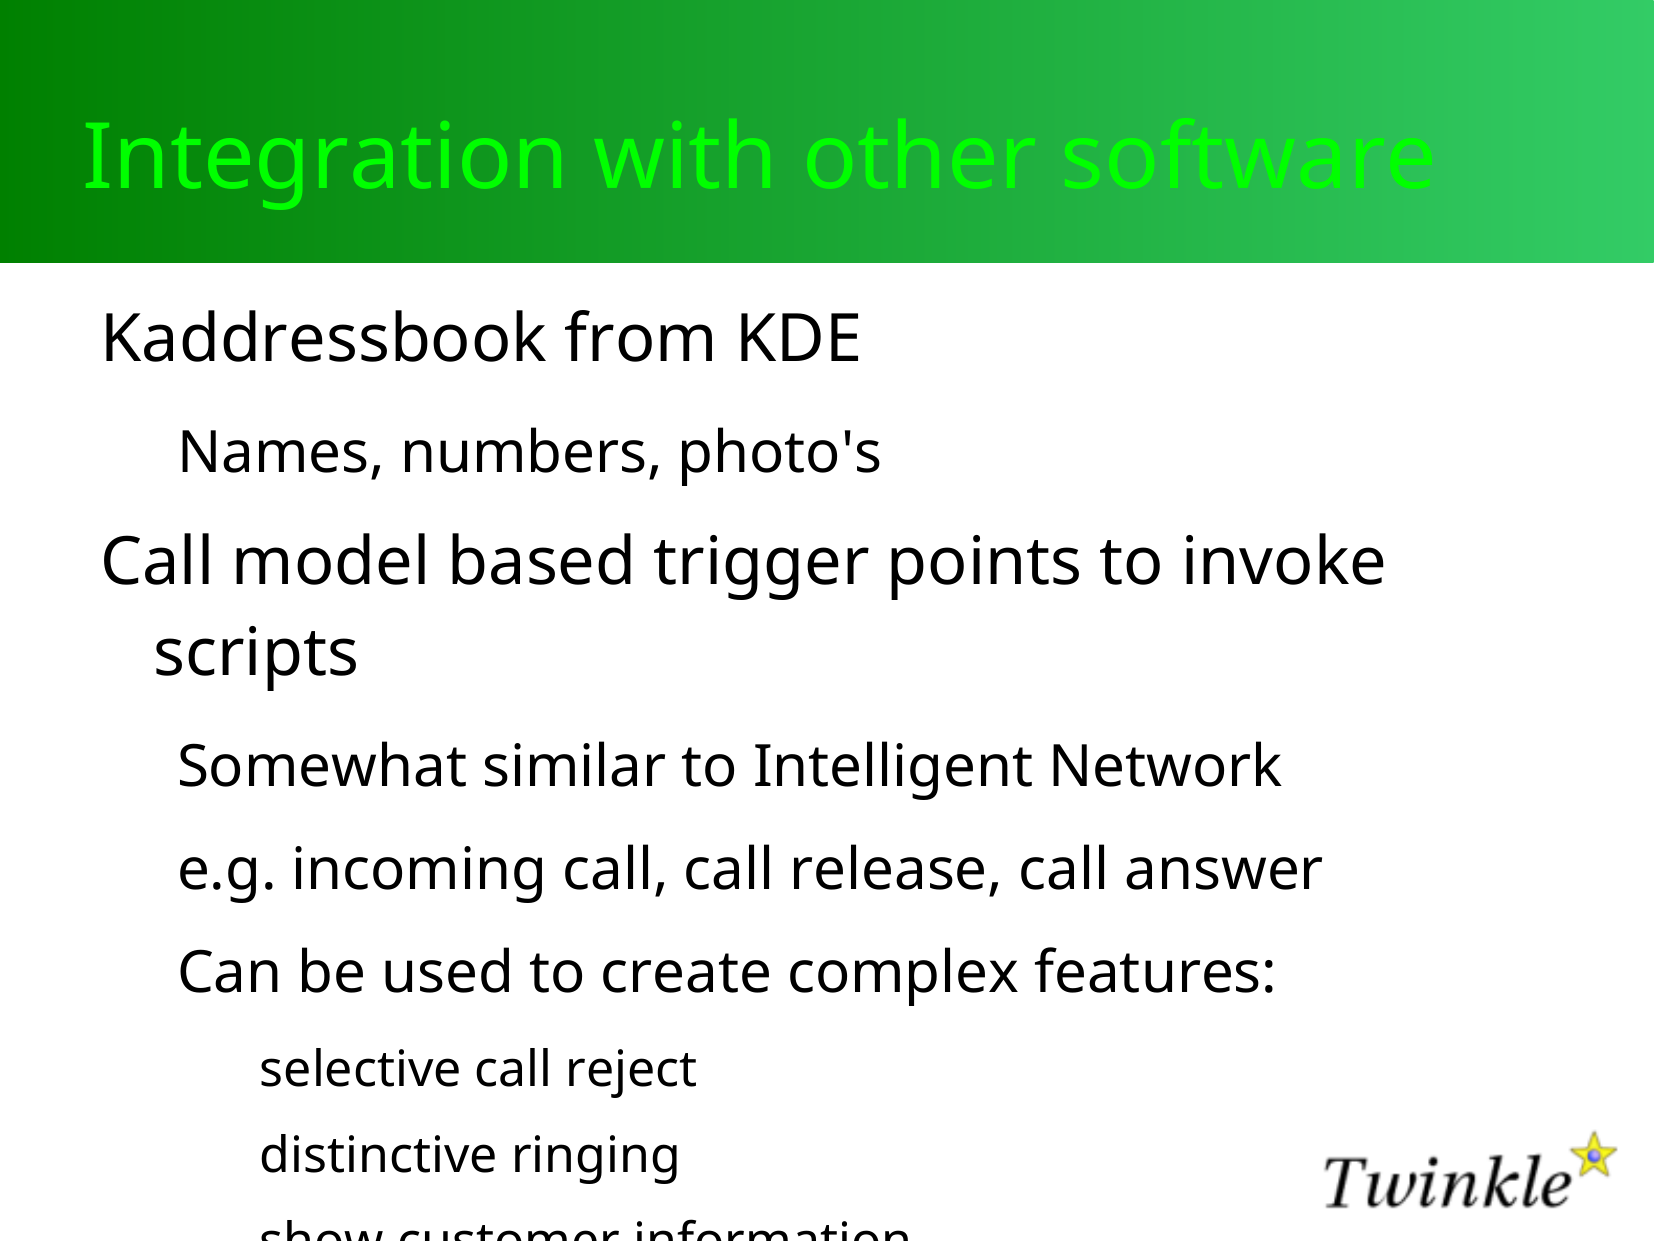

# Integration with other software
Kaddressbook from KDE
Names, numbers, photo's
Call model based trigger points to invoke scripts
Somewhat similar to Intelligent Network
e.g. incoming call, call release, call answer
Can be used to create complex features:
selective call reject
distinctive ringing
show customer information